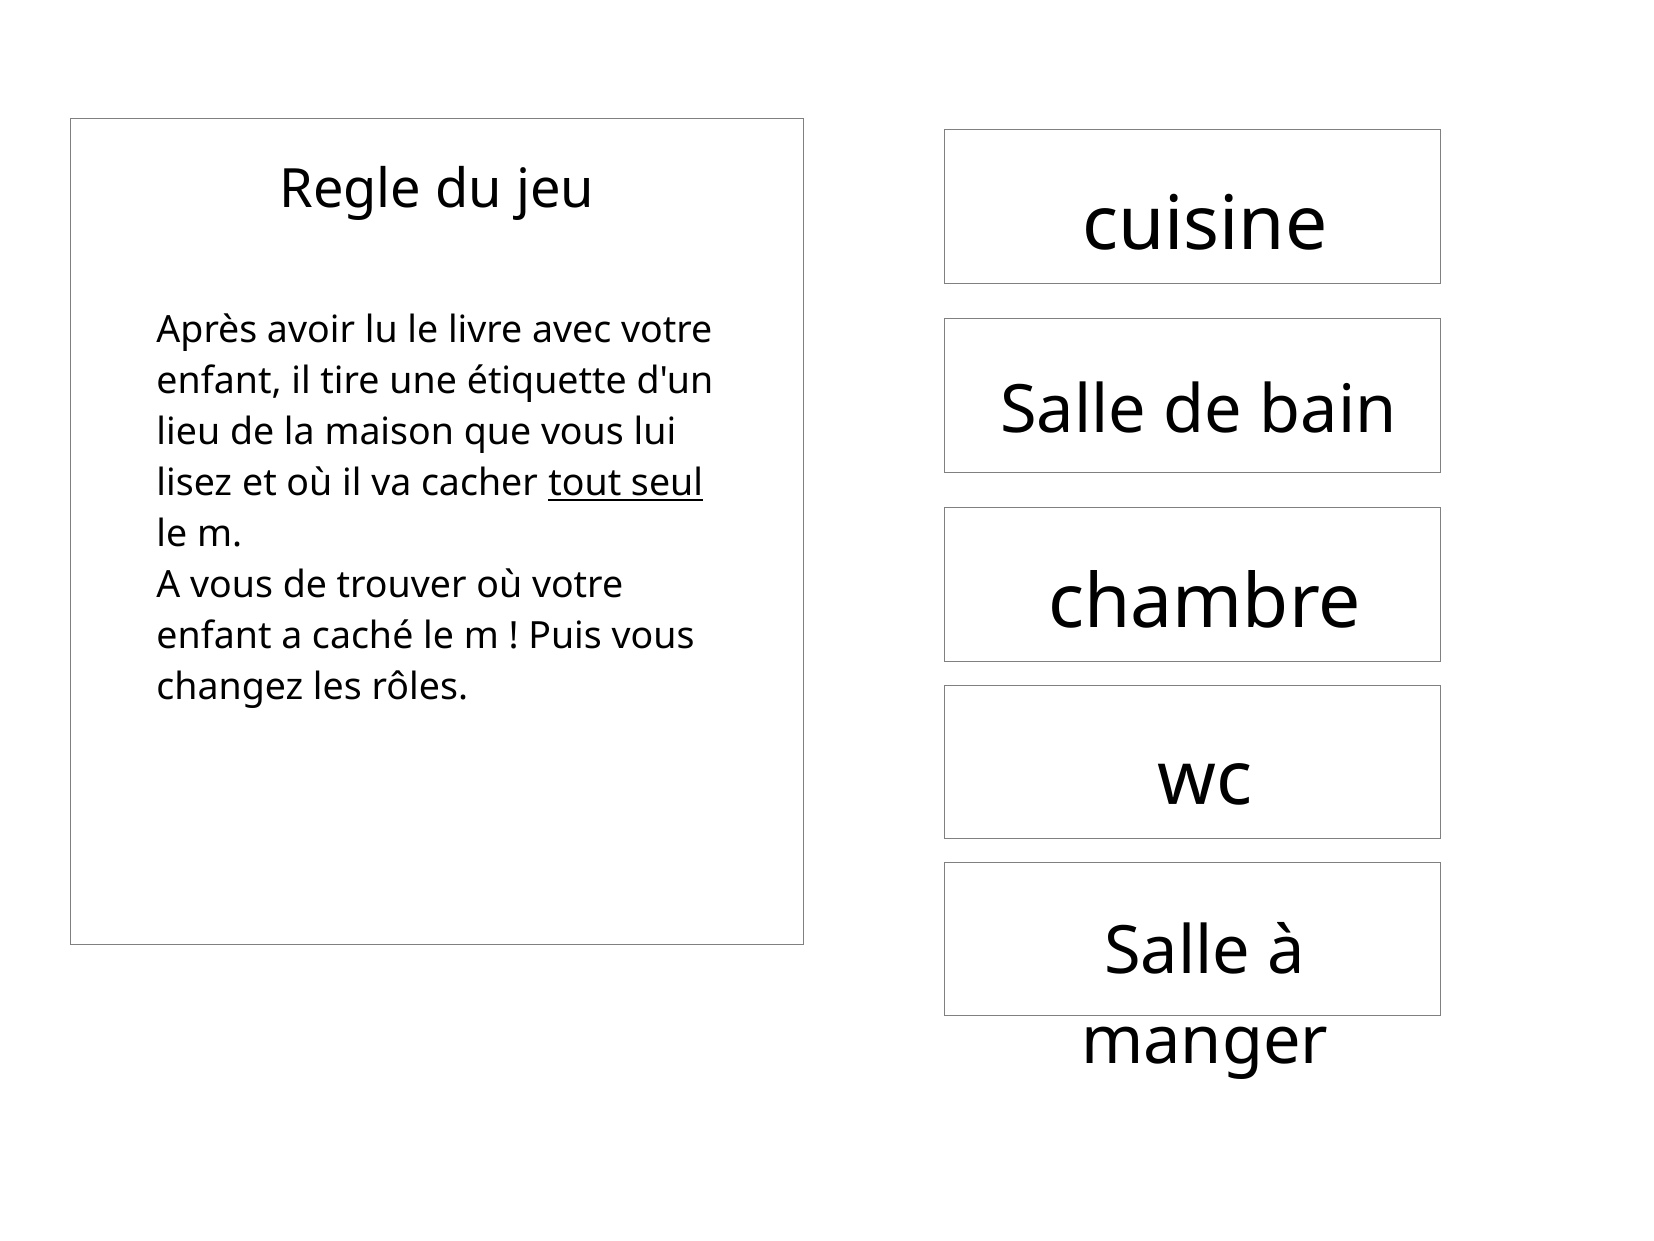

Regle du jeu
cuisine
Après avoir lu le livre avec votre enfant, il tire une étiquette d'un lieu de la maison que vous lui lisez et où il va cacher tout seul le m.
A vous de trouver où votre enfant a caché le m ! Puis vous changez les rôles.
Salle de bain
chambre
wc
Salle à manger